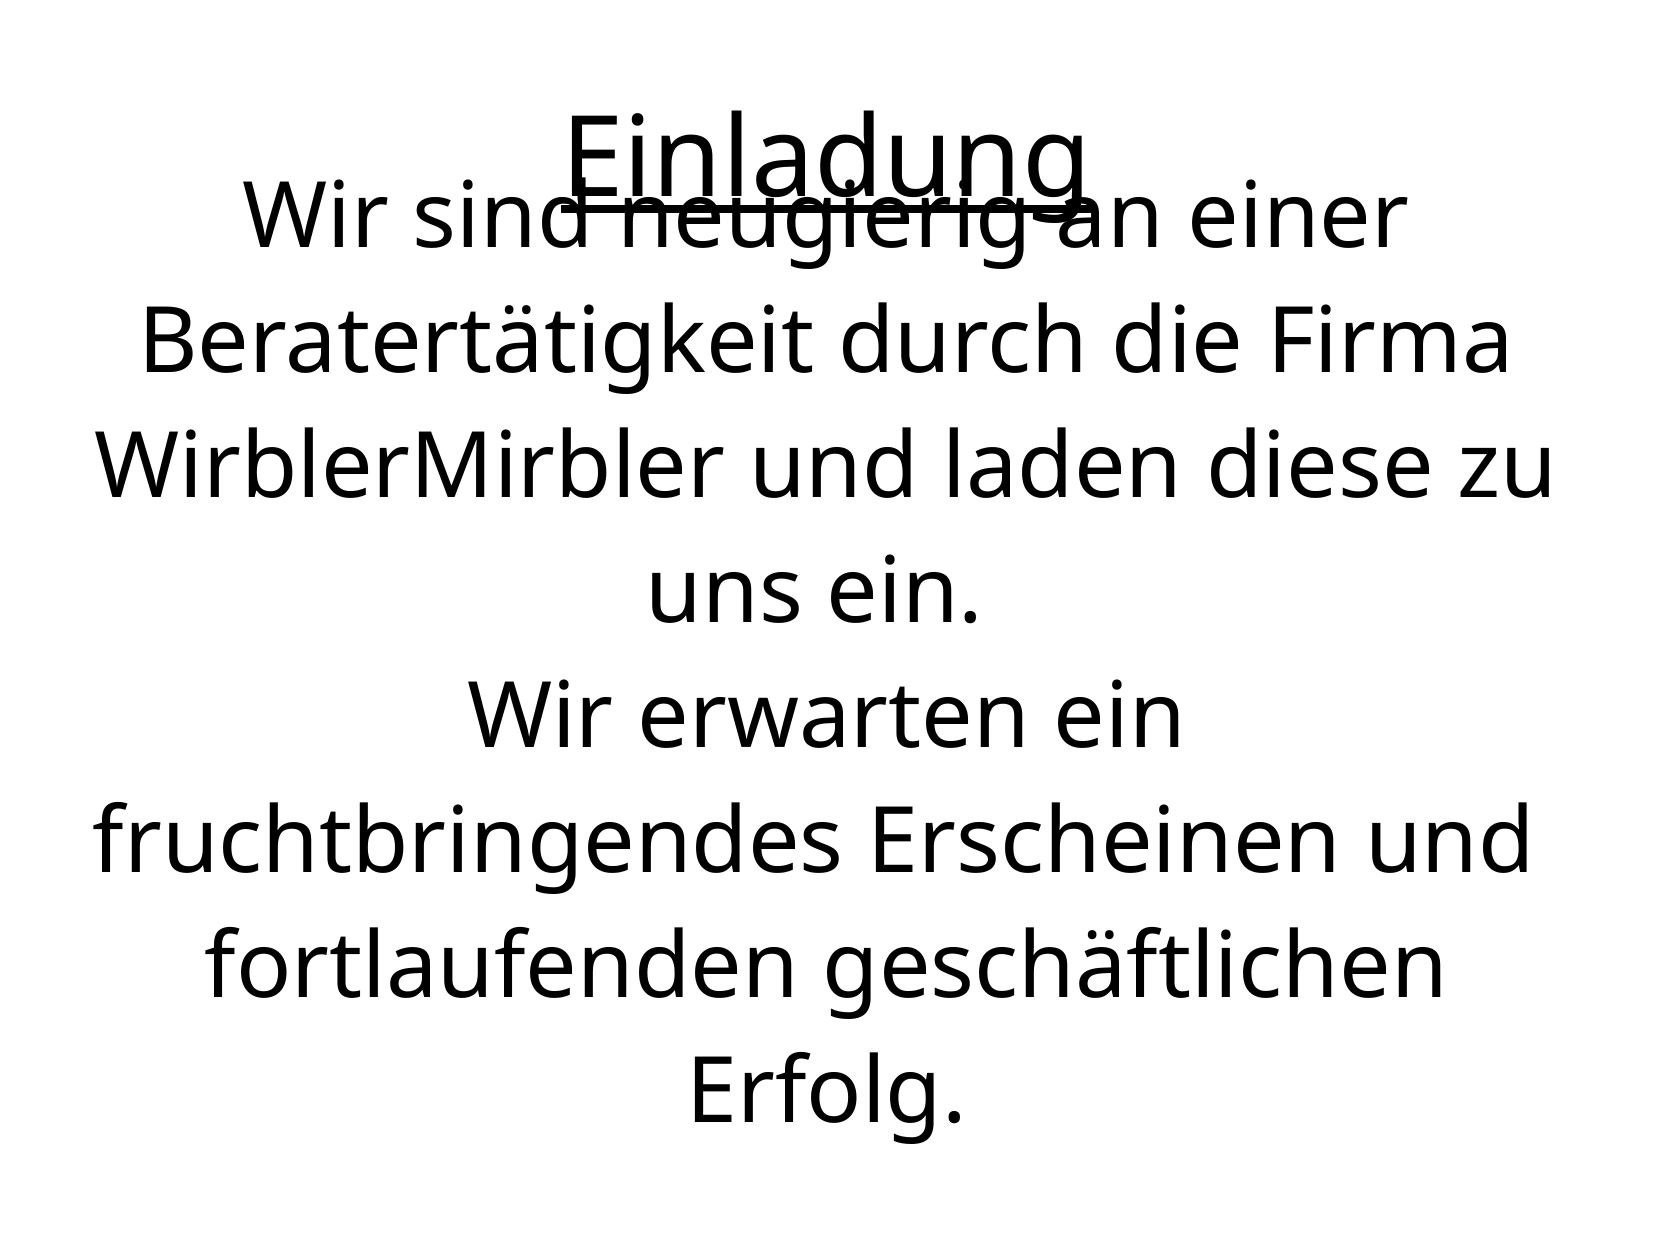

# Einladung
Wir sind neugierig an einer Beratertätigkeit durch die Firma WirblerMirbler und laden diese zu uns ein.
Wir erwarten ein fruchtbringendes Erscheinen und fortlaufenden geschäftlichen Erfolg.